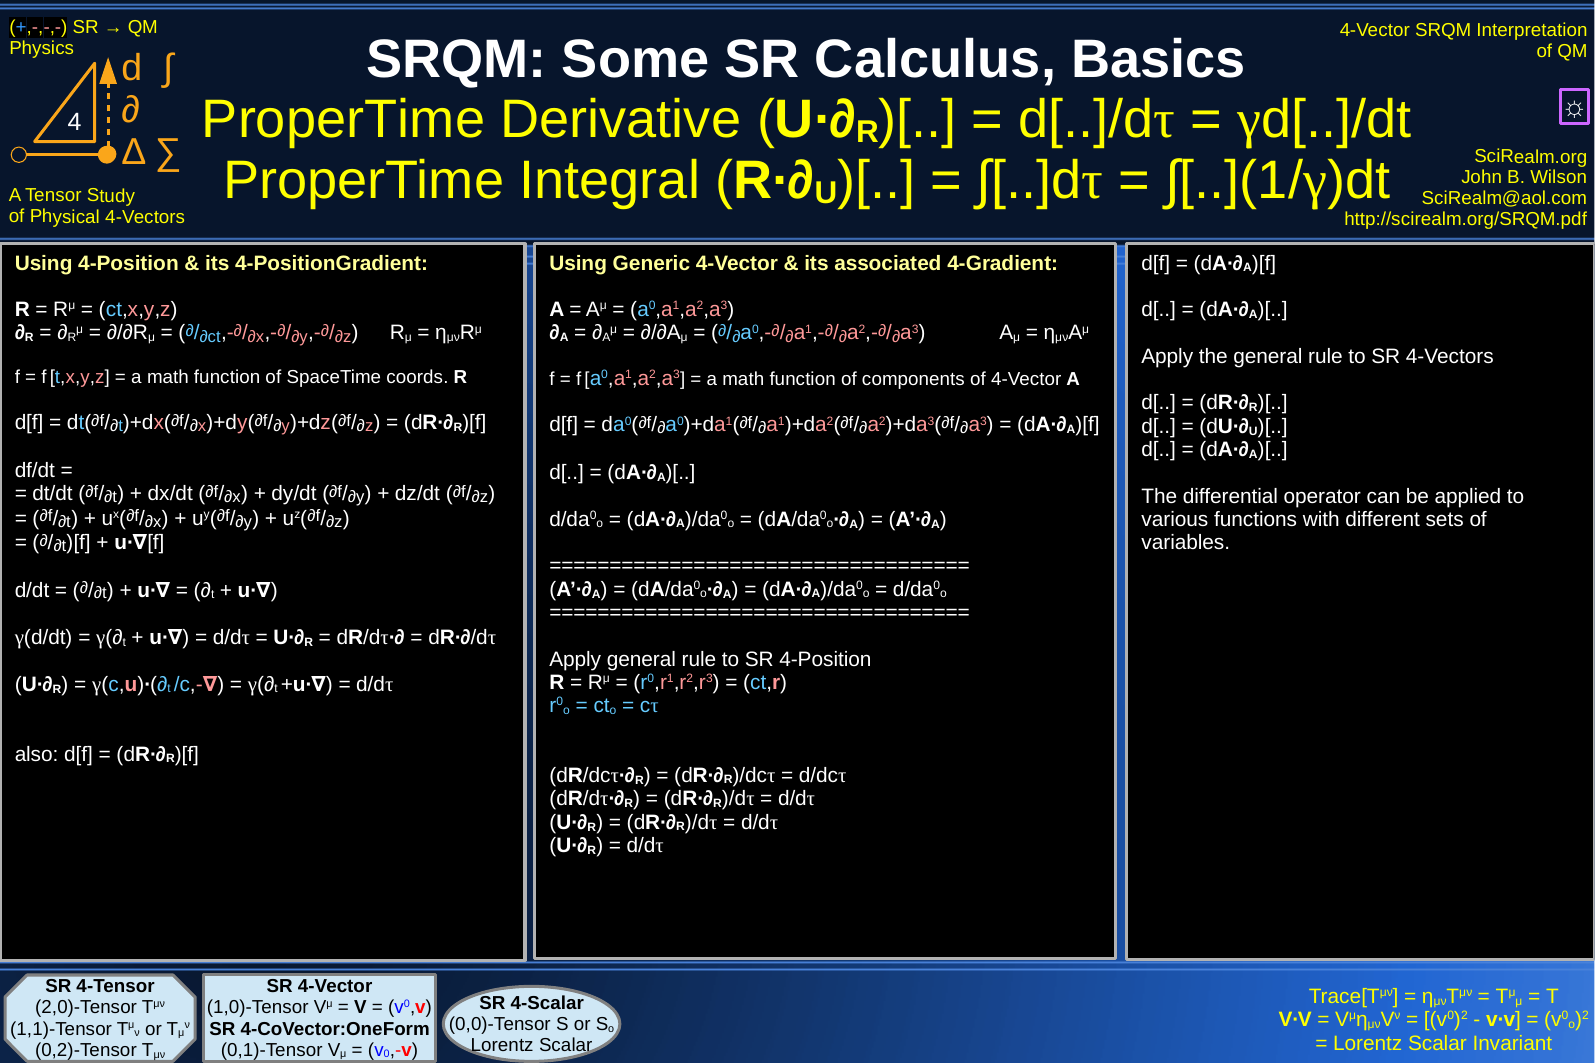

# SRQM: Some SR Calculus, Basics ProperTime Derivative (U∙∂R)[..] = d[..]/dτ = γd[..]/dt ProperTime Integral (R∙∂U)[..] = ∫[..]dτ = ∫[..](1/γ)dt
(+,-,-,-) SR → QM
Physics
A Tensor Study
of Physical 4-Vectors
4-Vector SRQM Interpretation
of QM
SciRealm.org
John B. Wilson
SciRealm@aol.com
http://scirealm.org/SRQM.pdf
d ∫
∂
Δ ∑
4
☼
Using 4-Position & its 4-PositionGradient:
R = Rμ = (ct,x,y,z)
∂R = ∂Rμ = ∂/∂Rμ = (∂/∂ct,-∂/∂x,-∂/∂y,-∂/∂z)	Rμ = ημνRμ
f = f [t,x,y,z] = a math function of SpaceTime coords. R
d[f] = dt(∂f/∂t)+dx(∂f/∂x)+dy(∂f/∂y)+dz(∂f/∂z) = (dR∙∂R)[f]
df/dt =
= dt/dt (∂f/∂t) + dx/dt (∂f/∂x) + dy/dt (∂f/∂y) + dz/dt (∂f/∂z)
= (∂f/∂t) + ux(∂f/∂x) + uy(∂f/∂y) + uz(∂f/∂z)
= (∂/∂t)[f] + u∙∇[f]
d/dt = (∂/∂t) + u∙∇ = (∂t + u∙∇)
γ(d/dt) = γ(∂t + u∙∇) = d/dτ = U∙∂R = dR/dτ∙∂ = dR∙∂/dτ
(U∙∂R) = γ(c,u)∙(∂t /c,-∇) = γ(∂t +u∙∇) = d/dτ
also: d[f] = (dR∙∂R)[f]
Using Generic 4-Vector & its associated 4-Gradient:
A = Aμ = (a0,a1,a2,a3)
∂A = ∂Aμ = ∂/∂Aμ = (∂/∂a0,-∂/∂a1,-∂/∂a2,-∂/∂a3)	Aμ = ημνAμ
f = f [a0,a1,a2,a3] = a math function of components of 4-Vector A
d[f] = da0(∂f/∂a0)+da1(∂f/∂a1)+da2(∂f/∂a2)+da3(∂f/∂a3) = (dA∙∂A)[f]
d[..] = (dA∙∂A)[..]
d/da0o = (dA∙∂A)/da0o = (dA/da0o∙∂A) = (A’∙∂A)
===================================
(A’∙∂A) = (dA/da0o∙∂A) = (dA∙∂A)/da0o = d/da0o
===================================
Apply general rule to SR 4-Position
R = Rμ = (r0,r1,r2,r3) = (ct,r)
r0o = cto = cτ
(dR/dcτ∙∂R) = (dR∙∂R)/dcτ = d/dcτ
(dR/dτ∙∂R) = (dR∙∂R)/dτ = d/dτ
(U∙∂R) = (dR∙∂R)/dτ = d/dτ
(U∙∂R) = d/dτ
d[f] = (dA∙∂A)[f]
d[..] = (dA∙∂A)[..]
Apply the general rule to SR 4-Vectors
d[..] = (dR∙∂R)[..]
d[..] = (dU∙∂U)[..]
d[..] = (dA∙∂A)[..]
The differential operator can be applied to various functions with different sets of variables.
SR 4-Tensor
(2,0)-Tensor Tμν
(1,1)-Tensor Tμν or Tμν
(0,2)-Tensor Tμν
SR 4-Vector
(1,0)-Tensor Vμ = V = (v0,v)
SR 4-CoVector:OneForm
(0,1)-Tensor Vμ = (v0,-v)
Trace[Tμν] = ημνTμν = Tμμ = T
V∙V = VμημνVν = [(v0)2 - v∙v] = (v0o)2
= Lorentz Scalar Invariant
SR 4-Scalar
(0,0)-Tensor S or So
Lorentz Scalar